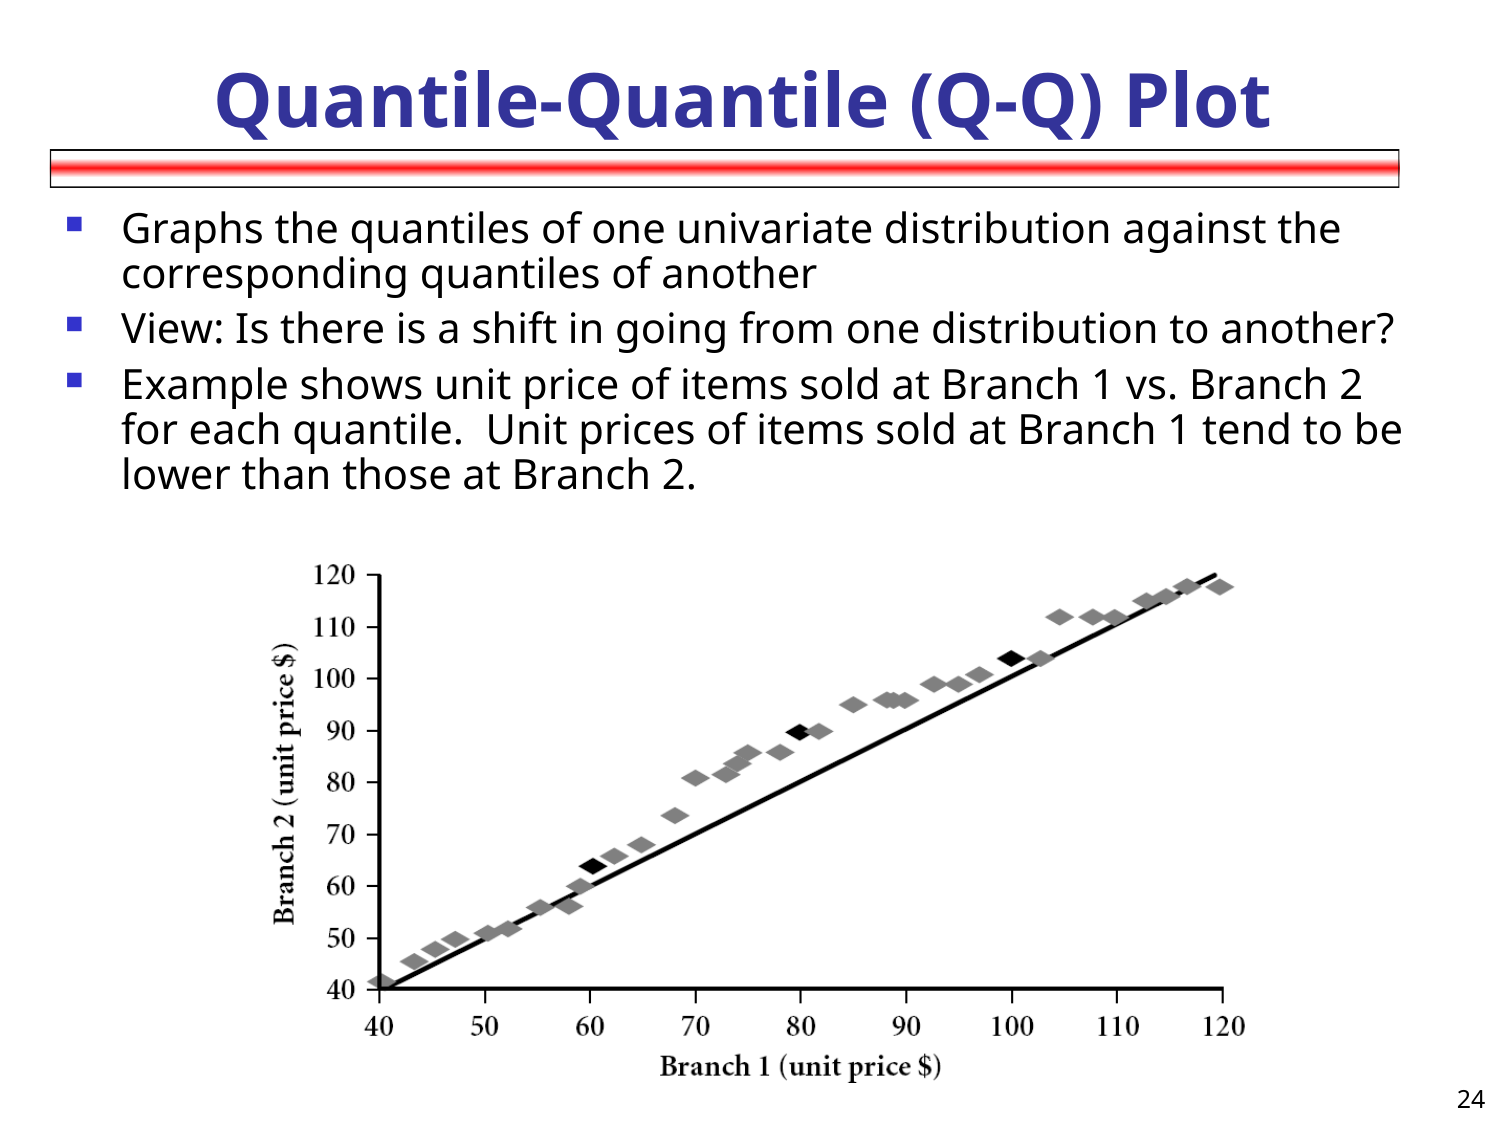

# Quantile-Quantile (Q-Q) Plot
Graphs the quantiles of one univariate distribution against the corresponding quantiles of another
View: Is there is a shift in going from one distribution to another?
Example shows unit price of items sold at Branch 1 vs. Branch 2 for each quantile. Unit prices of items sold at Branch 1 tend to be lower than those at Branch 2.